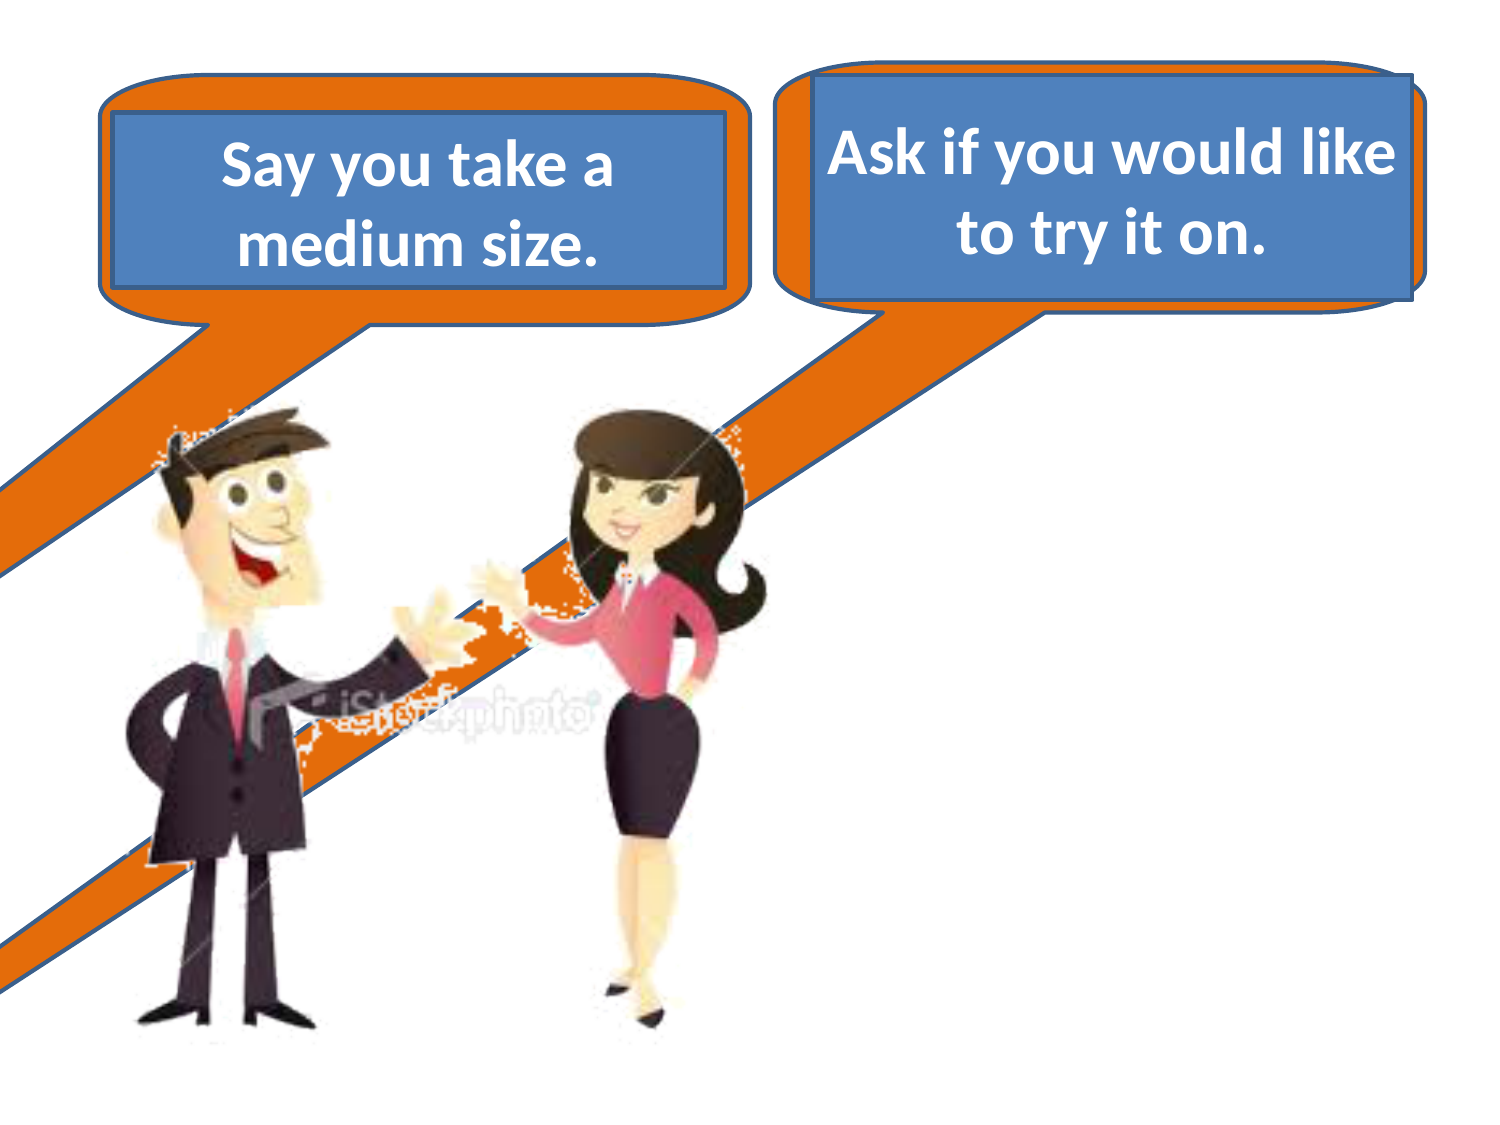

Would you like to try it on?
I take a medium size.
Ask if you would like to try it on.
Say you take a medium size.